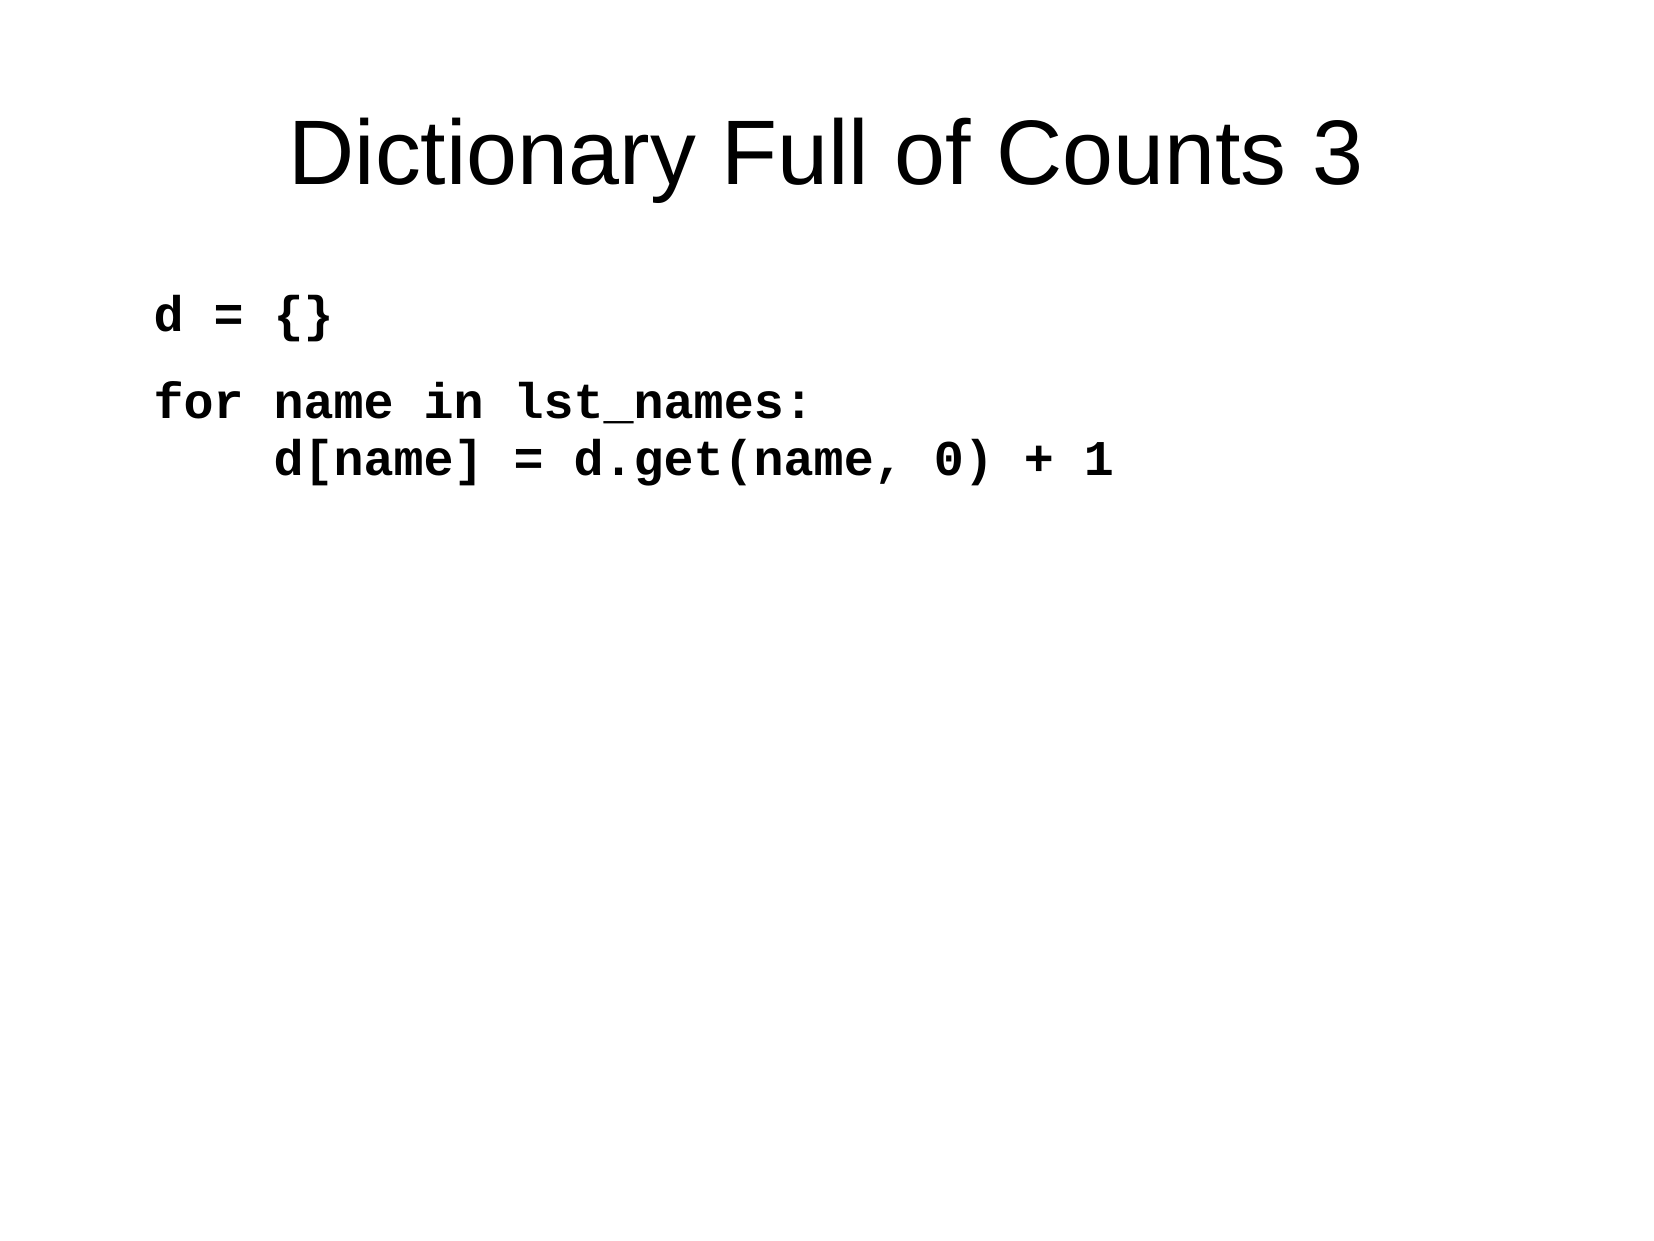

# Dictionary Full of Counts 3
d = {}
for name in lst_names:
 d[name] = d.get(name, 0) + 1